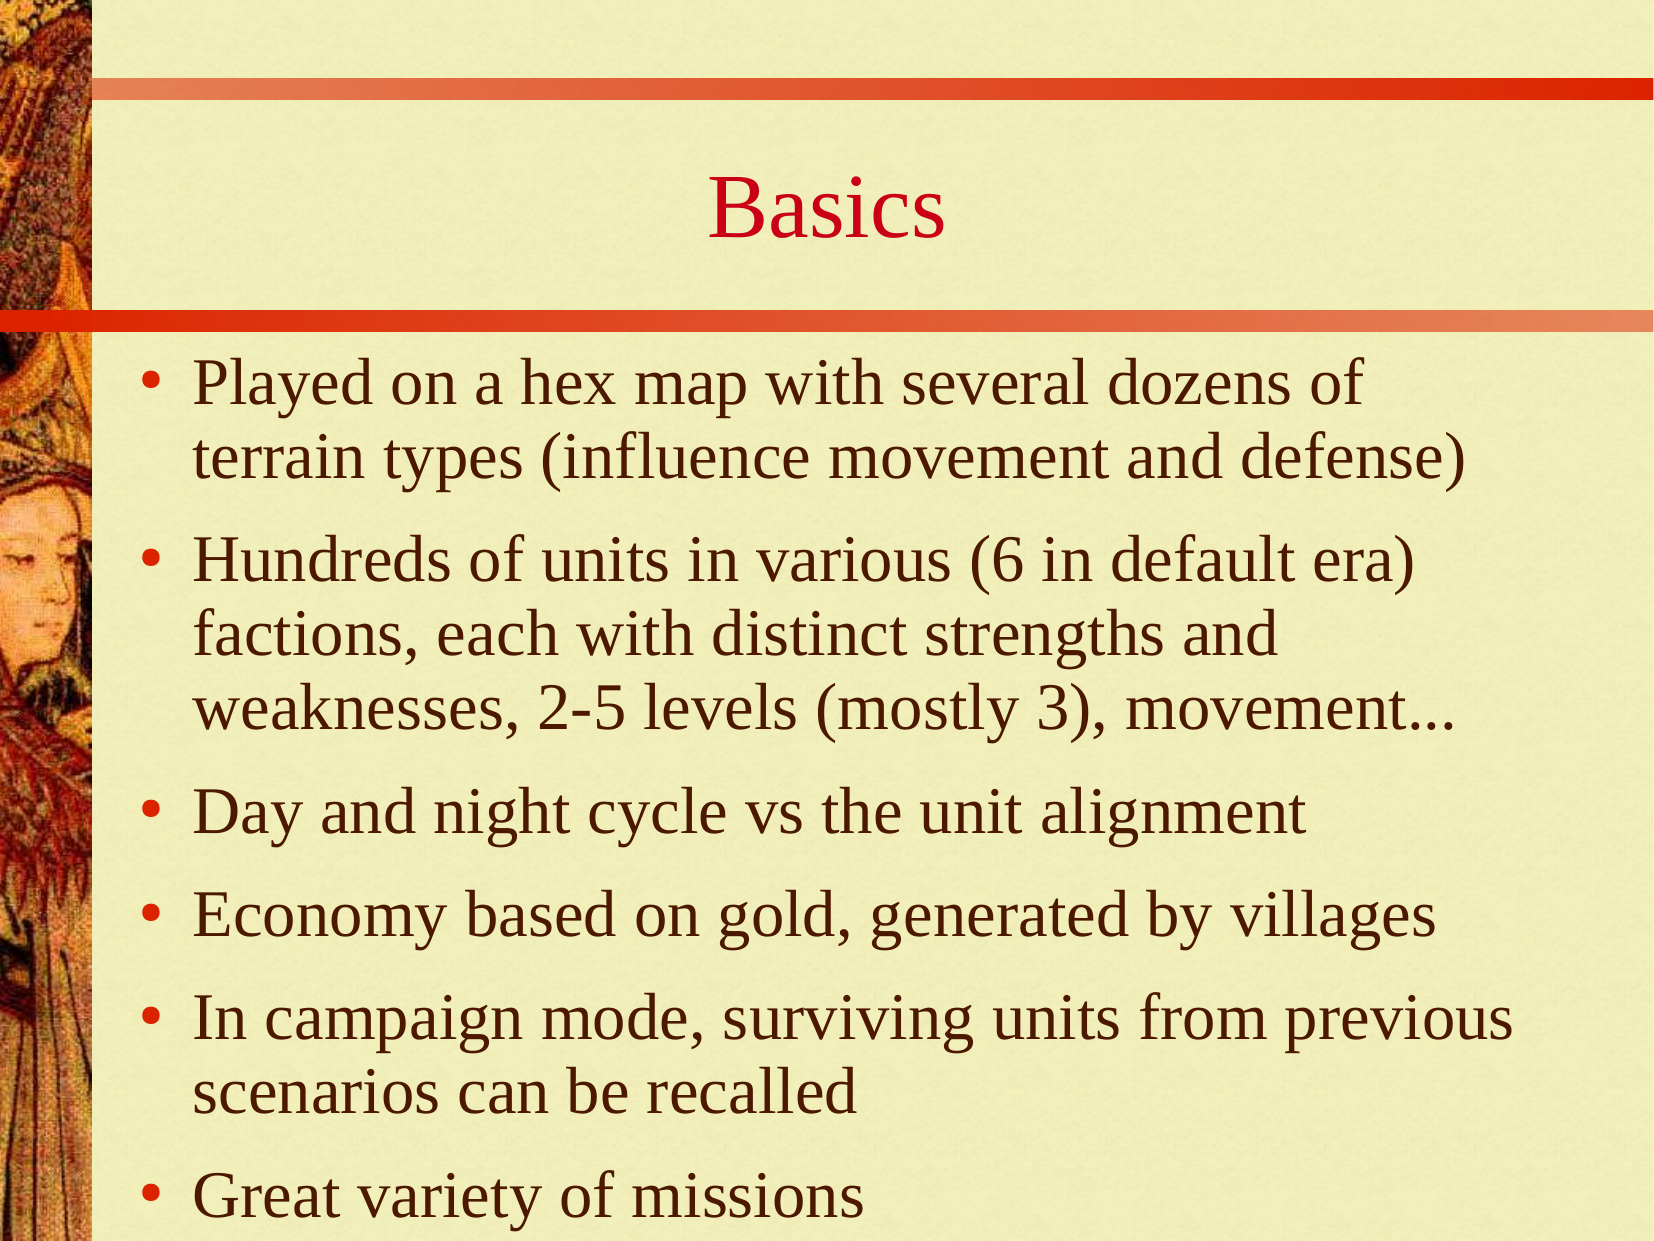

# Basics
Played on a hex map with several dozens of terrain types (influence movement and defense)
Hundreds of units in various (6 in default era) factions, each with distinct strengths and weaknesses, 2-5 levels (mostly 3), movement...
Day and night cycle vs the unit alignment
Economy based on gold, generated by villages
In campaign mode, surviving units from previous scenarios can be recalled
Great variety of missions